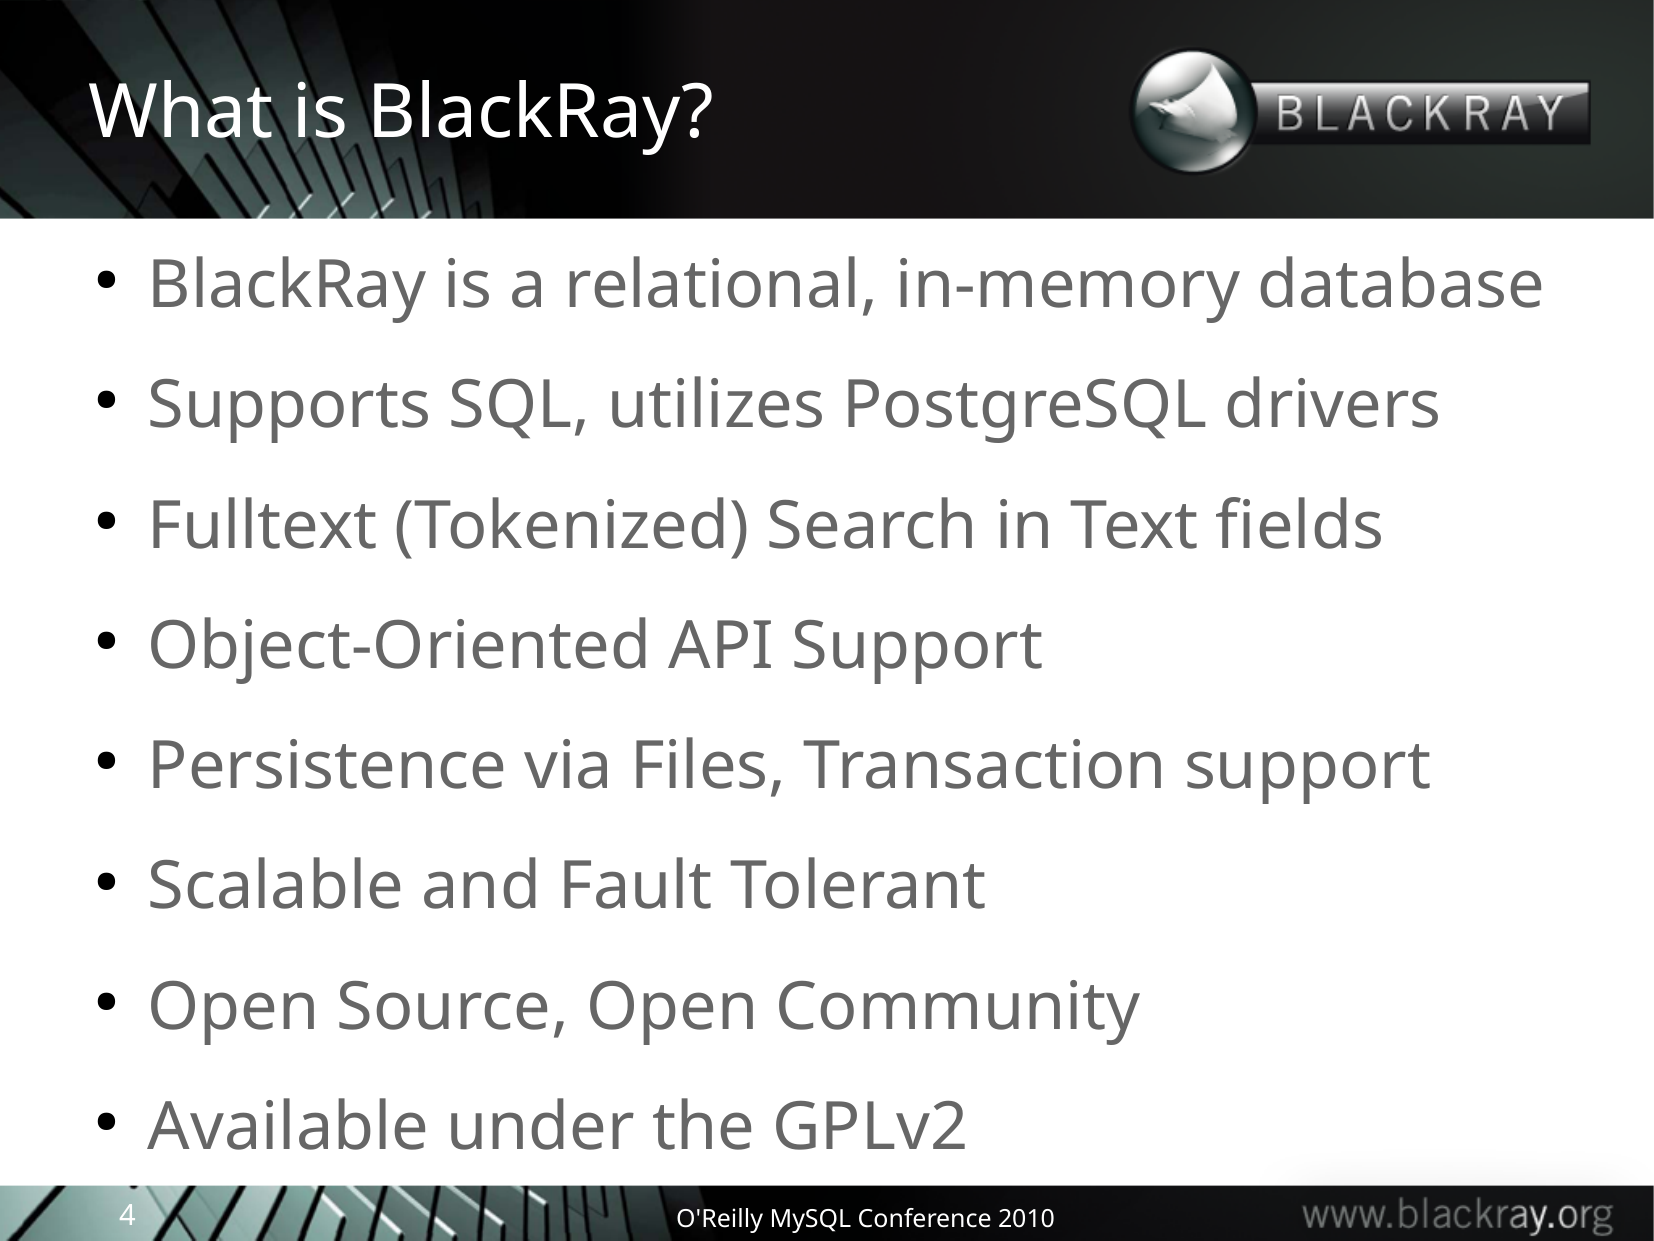

# What is BlackRay?
BlackRay is a relational, in-memory database
Supports SQL, utilizes PostgreSQL drivers
Fulltext (Tokenized) Search in Text fields
Object-Oriented API Support
Persistence via Files, Transaction support
Scalable and Fault Tolerant
Open Source, Open Community
Available under the GPLv2